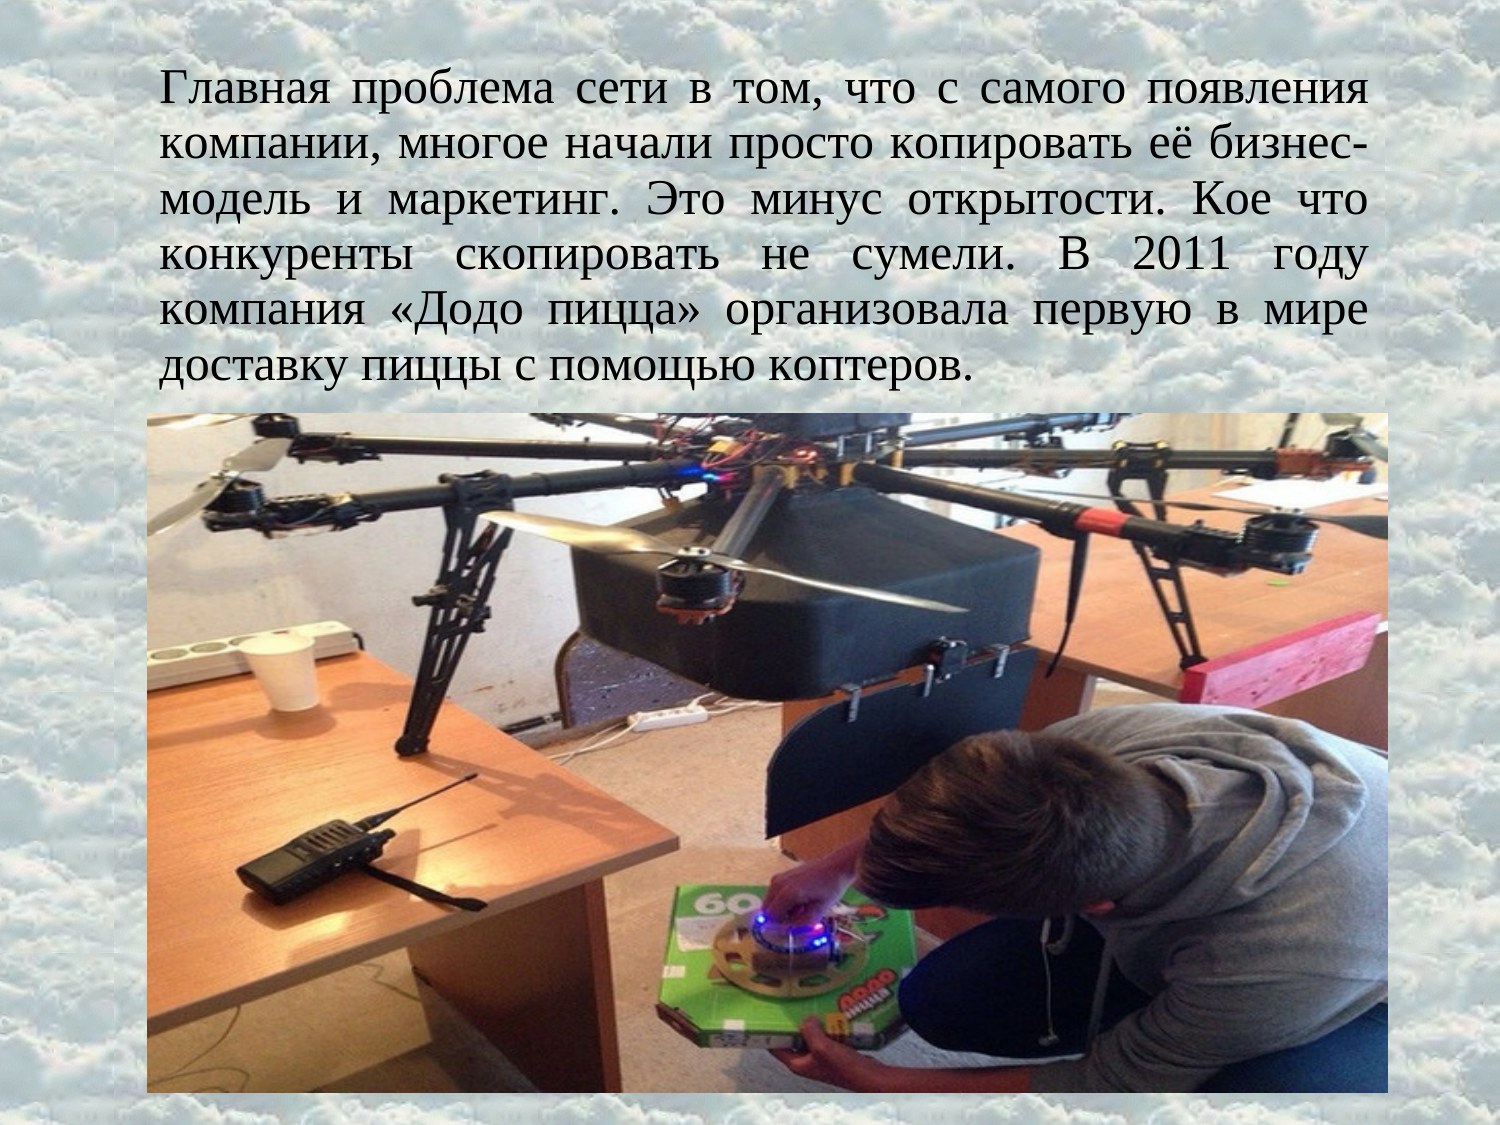

# Главная проблема сети в том, что с самого появления компании, многое начали просто копировать её бизнес-модель и маркетинг. Это минус открытости. Кое что конкуренты скопировать не сумели. В 2011 году компания «Додо пицца» организовала первую в мире доставку пиццы с помощью коптеров.